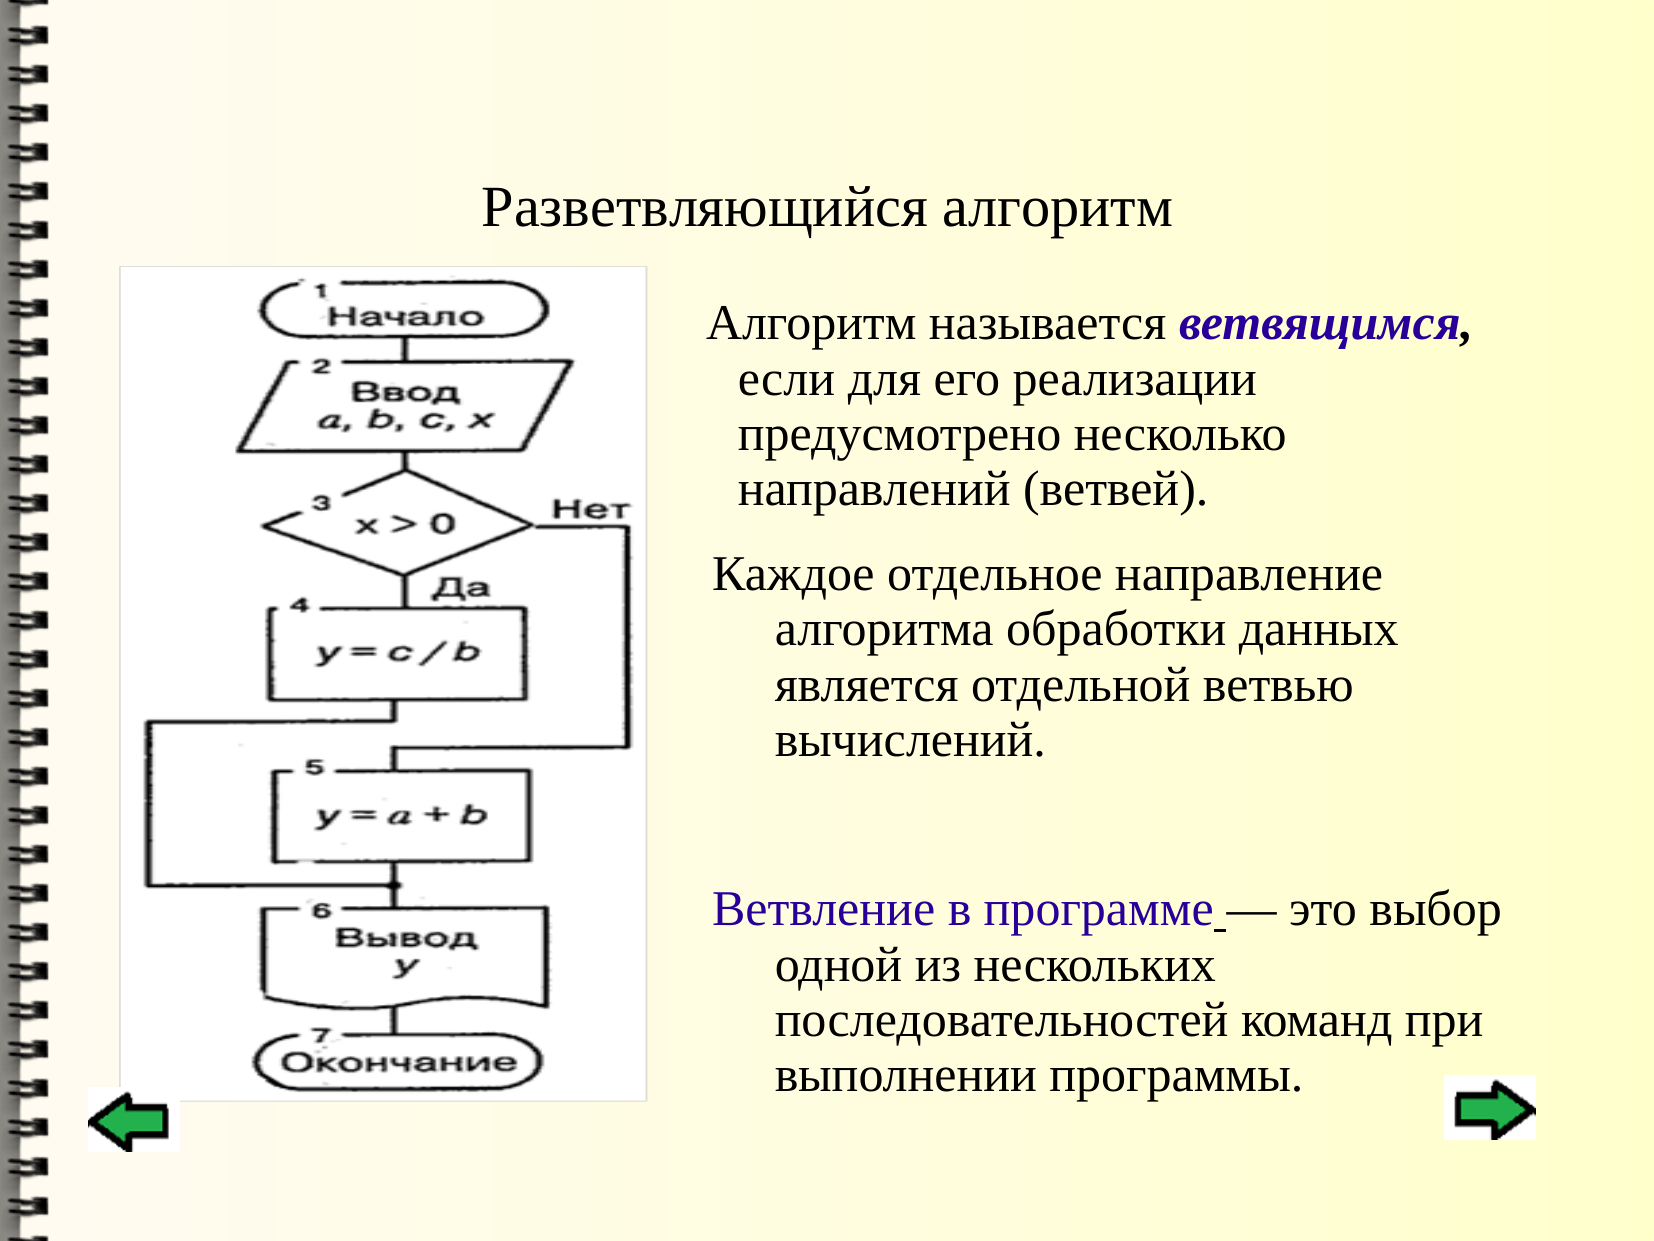

# Разветвляющийся алгоритм
Алгоритм называется ветвящимся, если для его реализации предусмотрено несколько направлений (ветвей).
Каждое отдельное направление алгоритма обработки данных является отдельной ветвью вычислений.
Ветвление в программе — это выбор одной из нескольких последовательностей команд при выполнении программы.